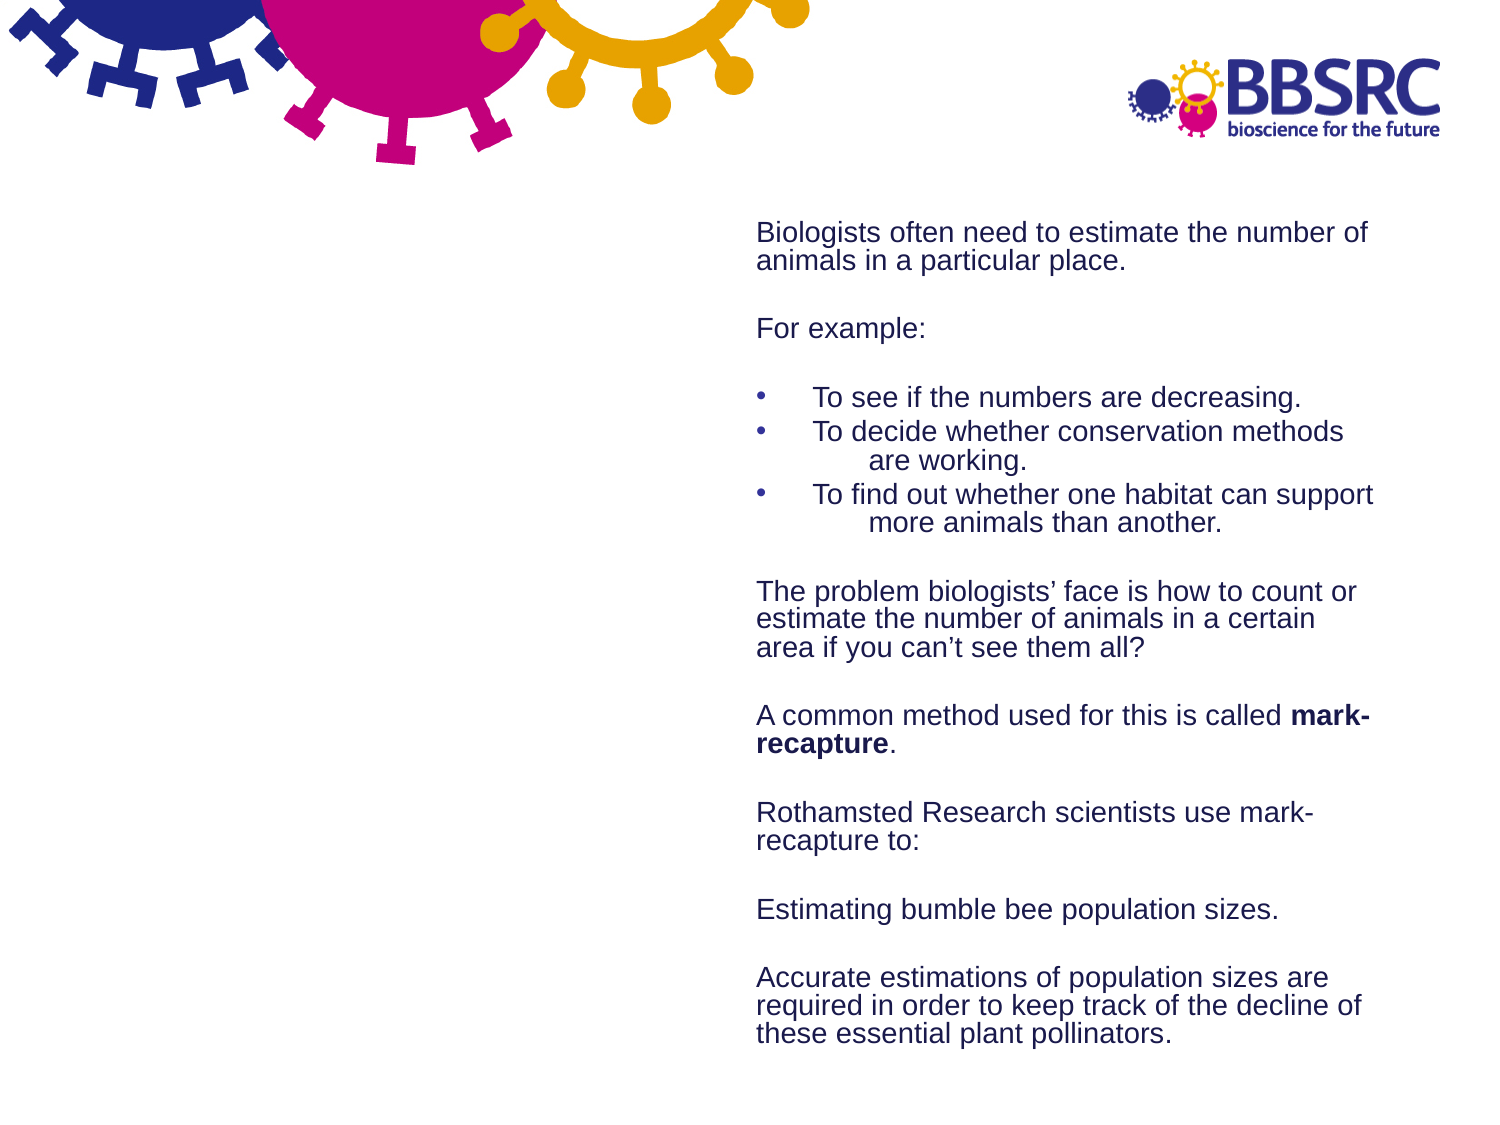

# Biologists often need to estimate the number of animals in a particular place.
For example:
To see if the numbers are decreasing.
To decide whether conservation methods are working.
To find out whether one habitat can support more animals than another.
The problem biologists’ face is how to count or estimate the number of animals in a certain area if you can’t see them all?
A common method used for this is called mark-recapture.
Rothamsted Research scientists use mark-recapture to:
Estimating bumble bee population sizes.
Accurate estimations of population sizes are required in order to keep track of the decline of these essential plant pollinators.